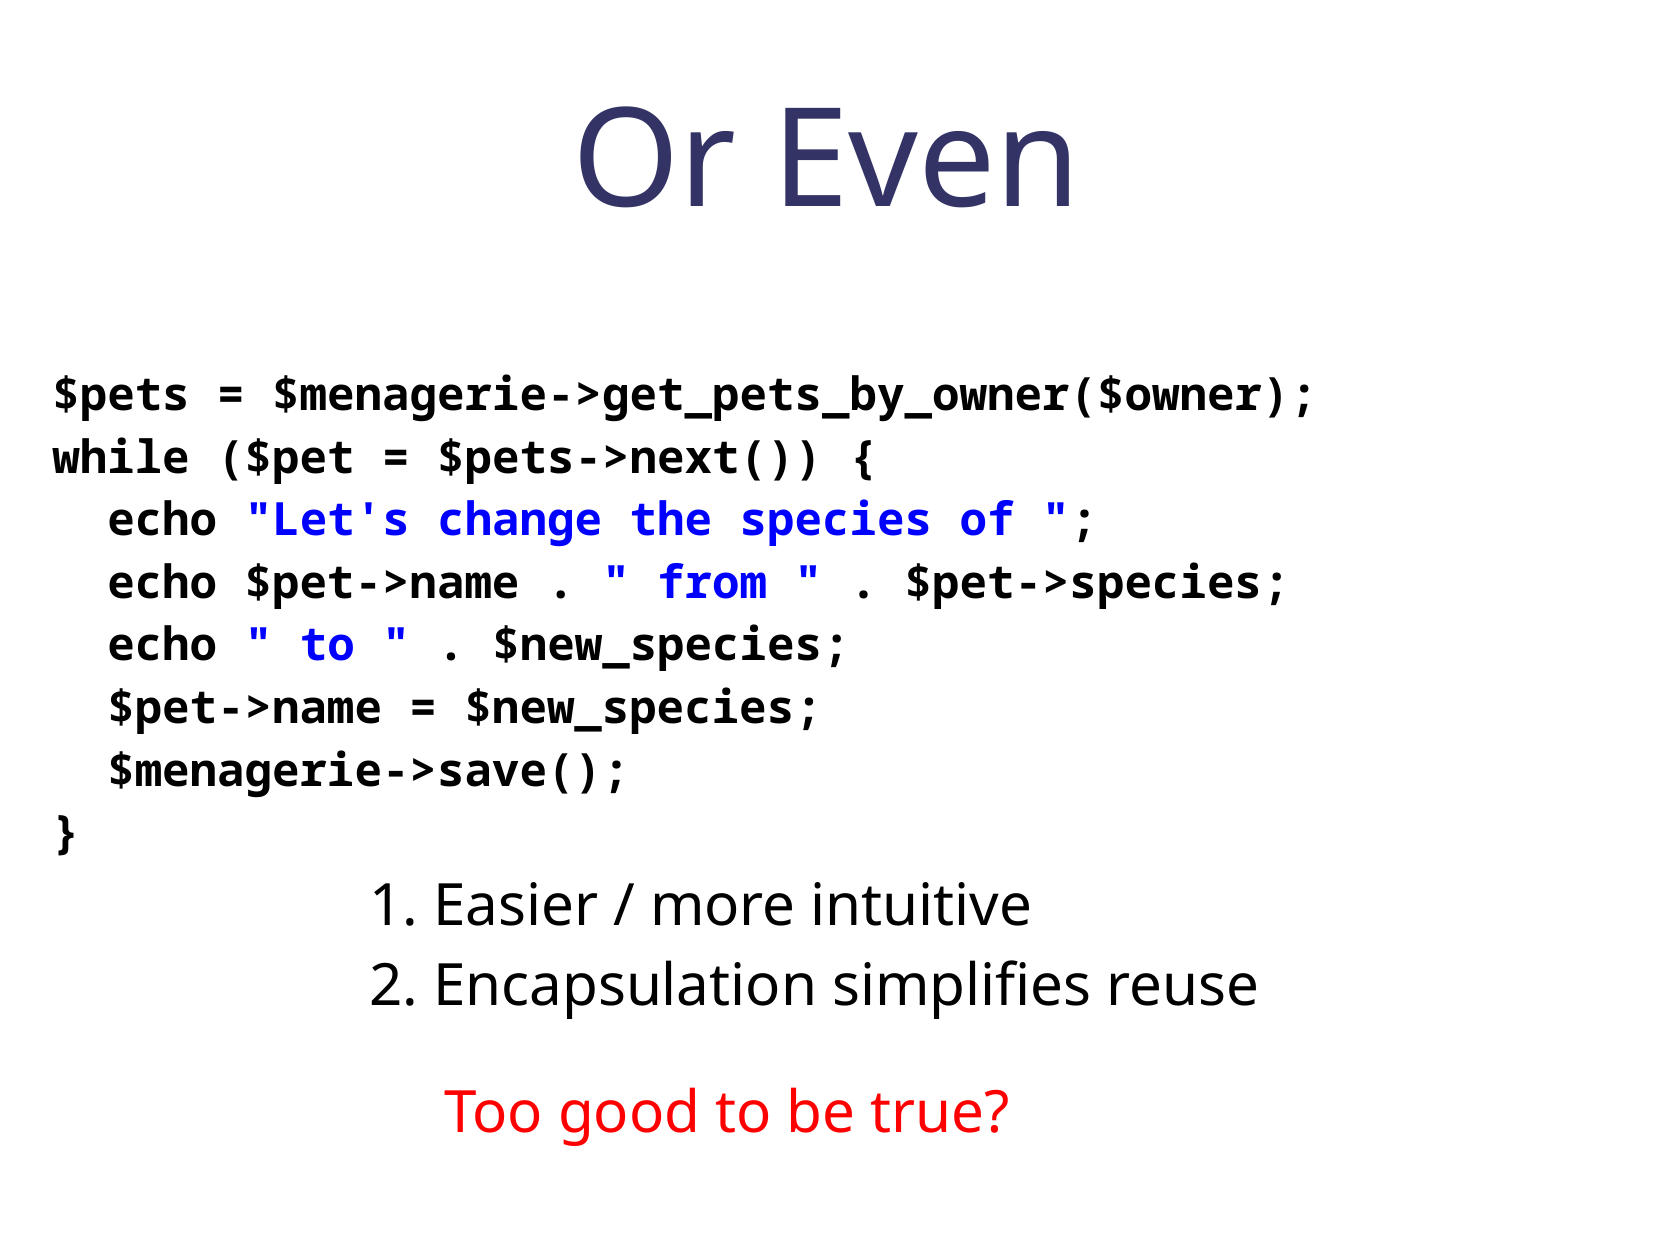

# Or Even
$pets = $menagerie->get_pets_by_owner($owner);
while ($pet = $pets->next()) {
 echo "Let's change the species of ";
 echo $pet->name . " from " . $pet->species;
 echo " to " . $new_species;
 $pet->name = $new_species;
 $menagerie->save();
}
1. Easier / more intuitive
2. Encapsulation simplifies reuse
	Too good to be true?